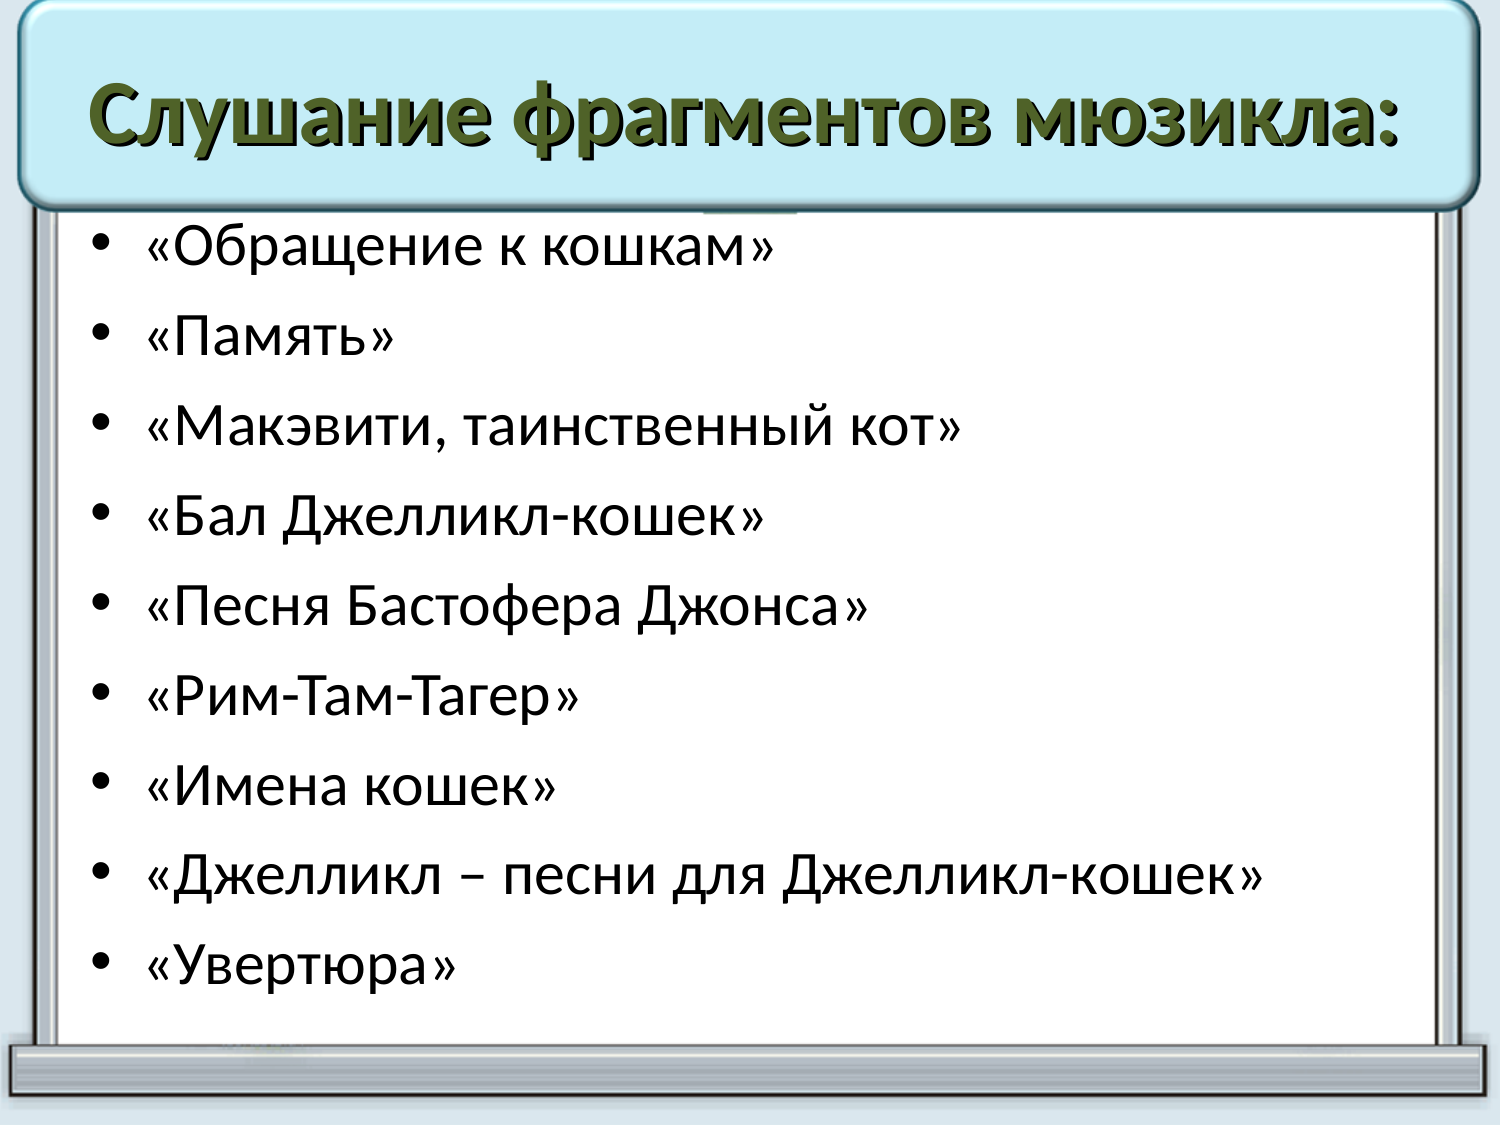

# Слушание фрагментов мюзикла:
«Обращение к кошкам»
«Память»
«Макэвити, таинственный кот»
«Бал Джелликл-кошек»
«Песня Бастофера Джонса»
«Рим-Там-Тагер»
«Имена кошек»
«Джелликл – песни для Джелликл-кошек»
«Увертюра»